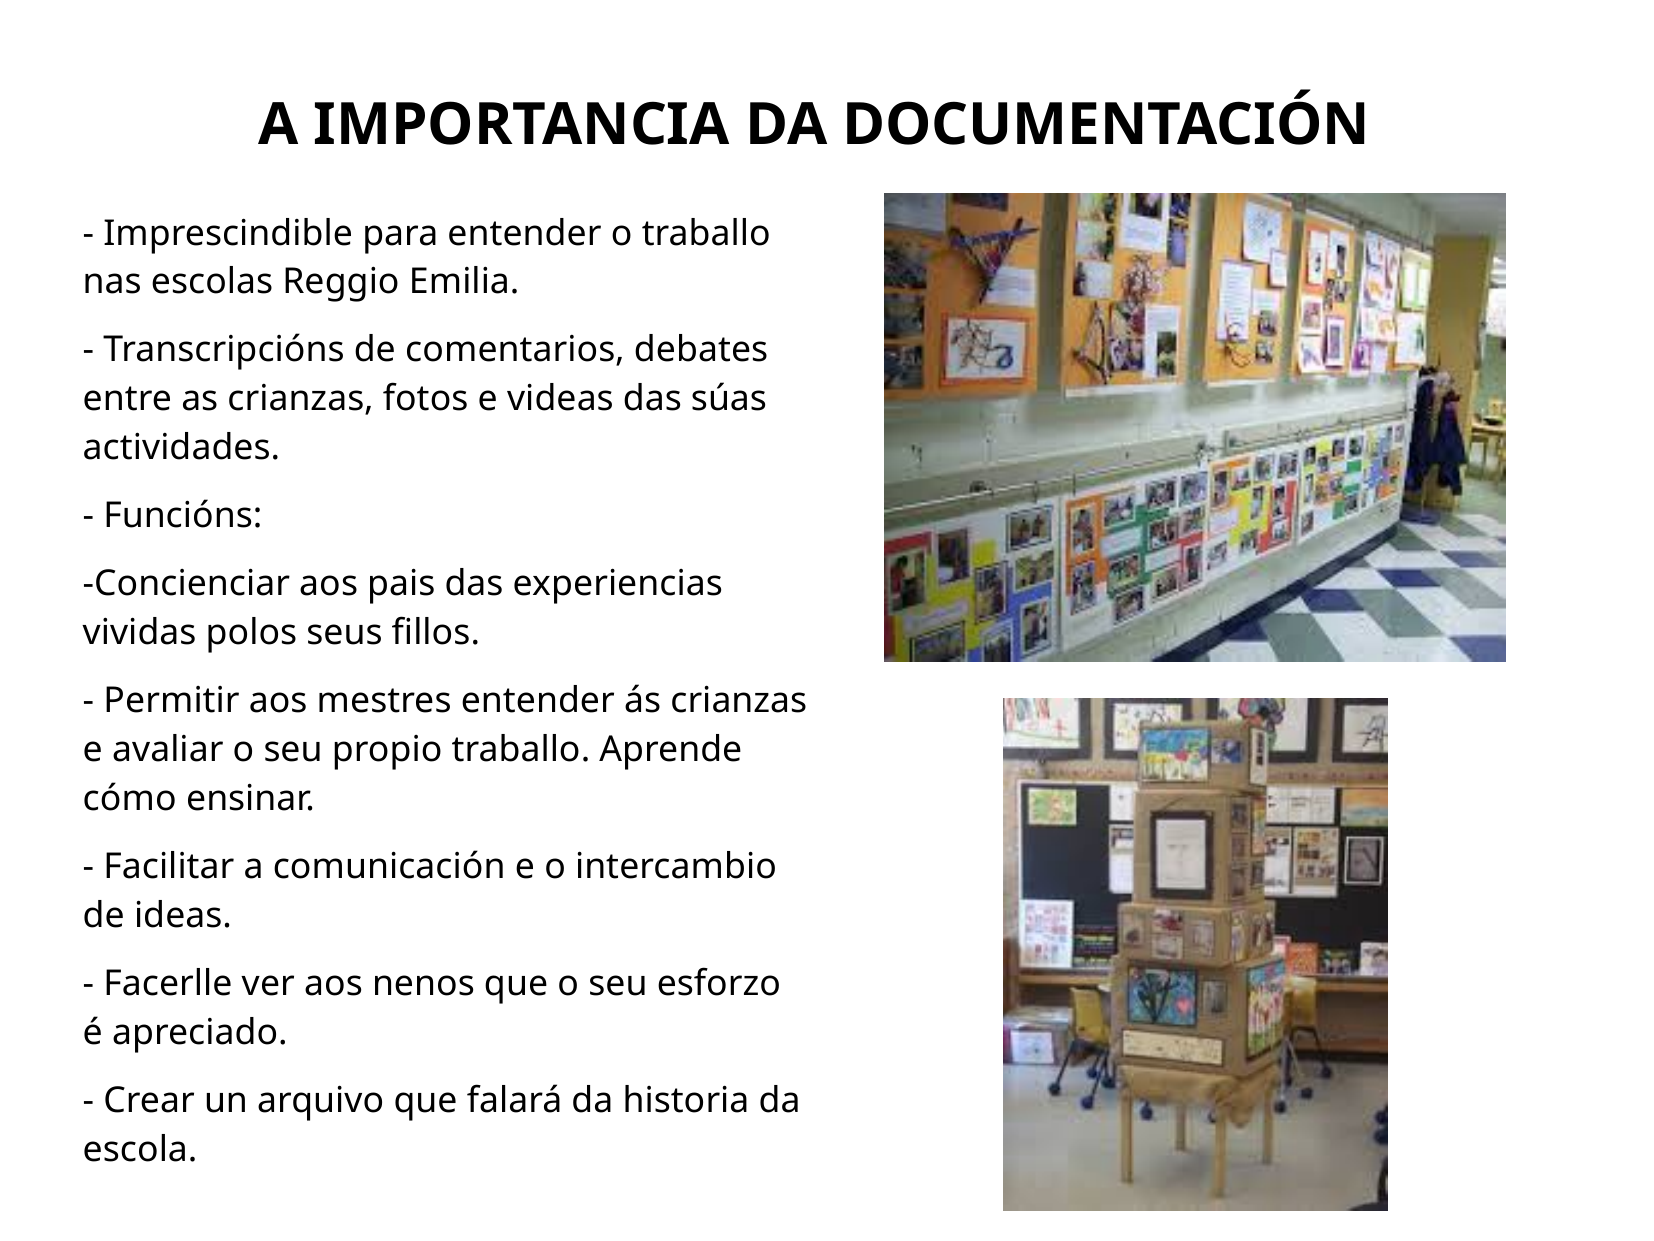

# A IMPORTANCIA DA DOCUMENTACIÓN
- Imprescindible para entender o traballo nas escolas Reggio Emilia.
- Transcripcións de comentarios, debates entre as crianzas, fotos e videas das súas actividades.
- Funcións:
-Concienciar aos pais das experiencias vividas polos seus fillos.
- Permitir aos mestres entender ás crianzas e avaliar o seu propio traballo. Aprende cómo ensinar.
- Facilitar a comunicación e o intercambio de ideas.
- Facerlle ver aos nenos que o seu esforzo é apreciado.
- Crear un arquivo que falará da historia da escola.